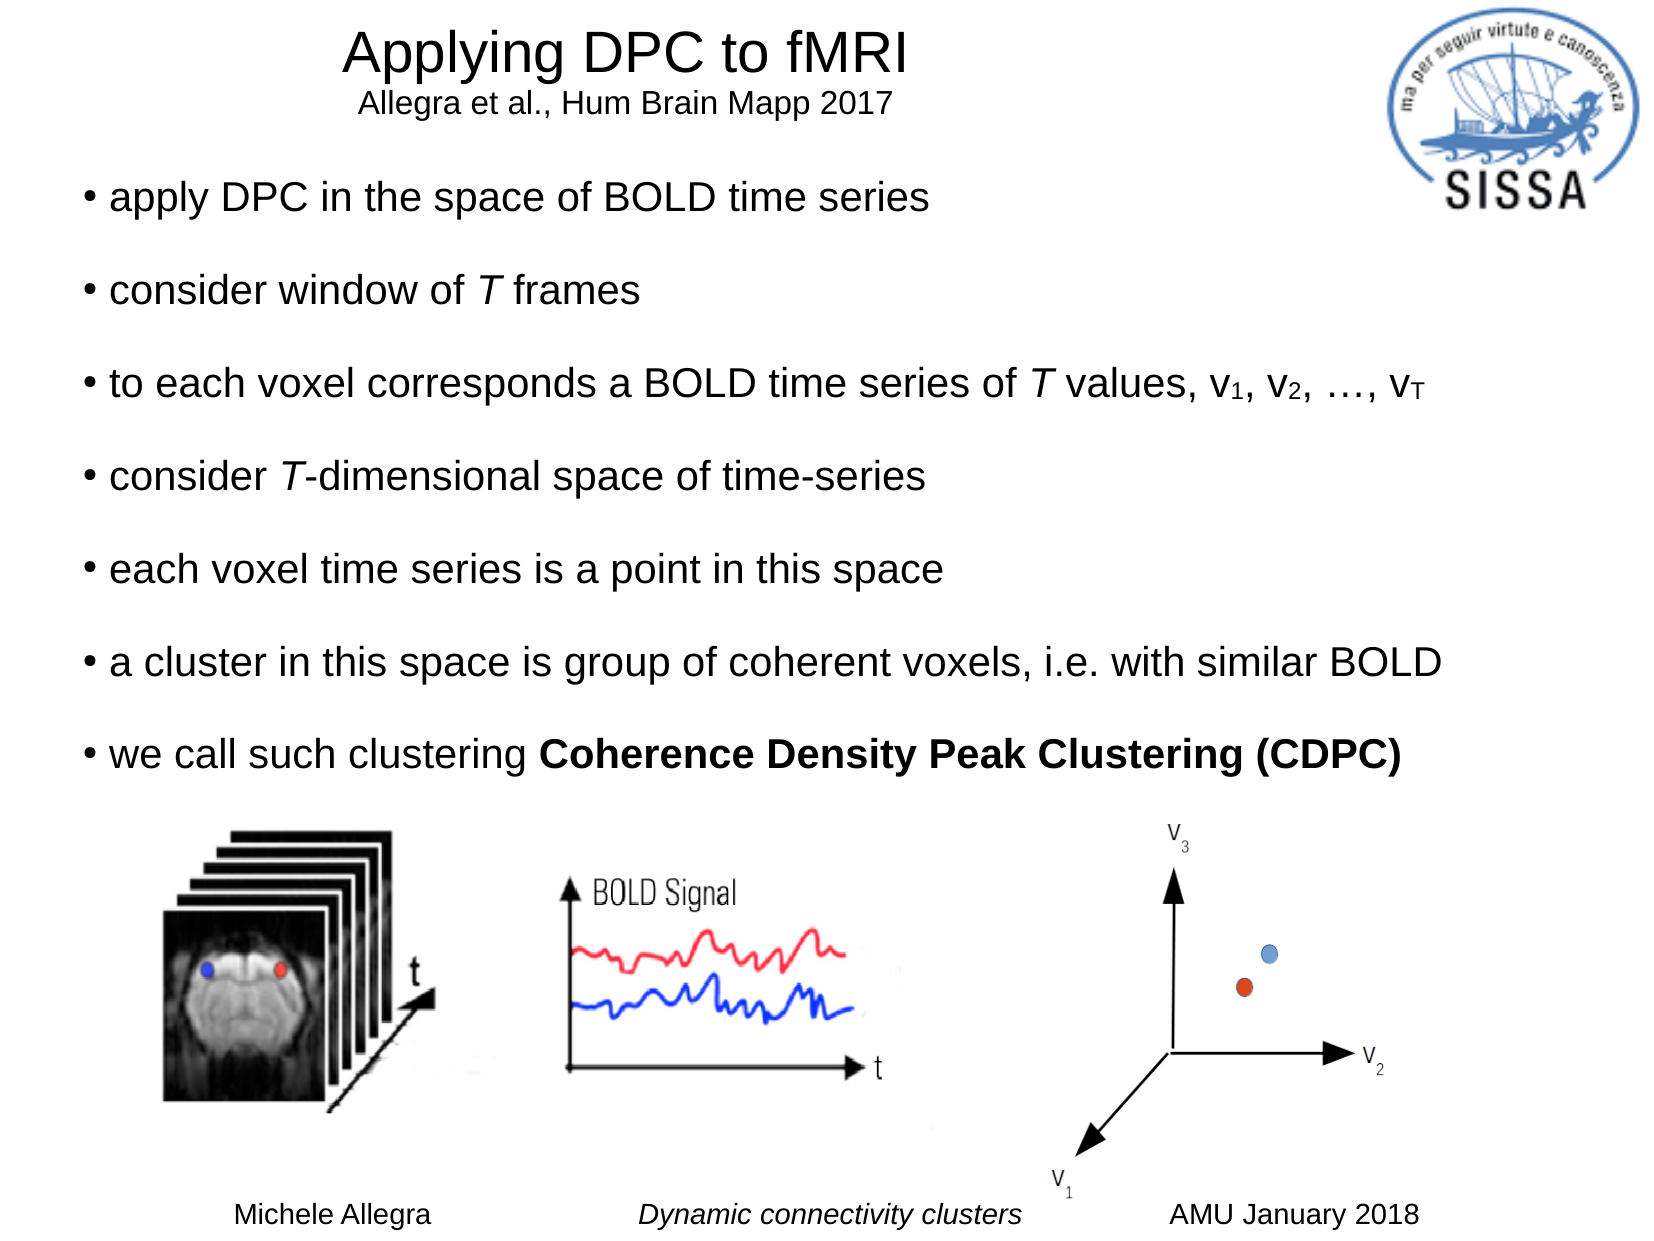

# Applying DPC to fMRI Allegra et al., Hum Brain Mapp 2017
 apply DPC in the space of BOLD time series
 consider window of T frames
 to each voxel corresponds a BOLD time series of T values, v1, v2, …, vT
 consider T-dimensional space of time-series
 each voxel time series is a point in this space
 a cluster in this space is group of coherent voxels, i.e. with similar BOLD
 we call such clustering Coherence Density Peak Clustering (CDPC)
Michele Allegra Dynamic connectivity clusters AMU January 2018